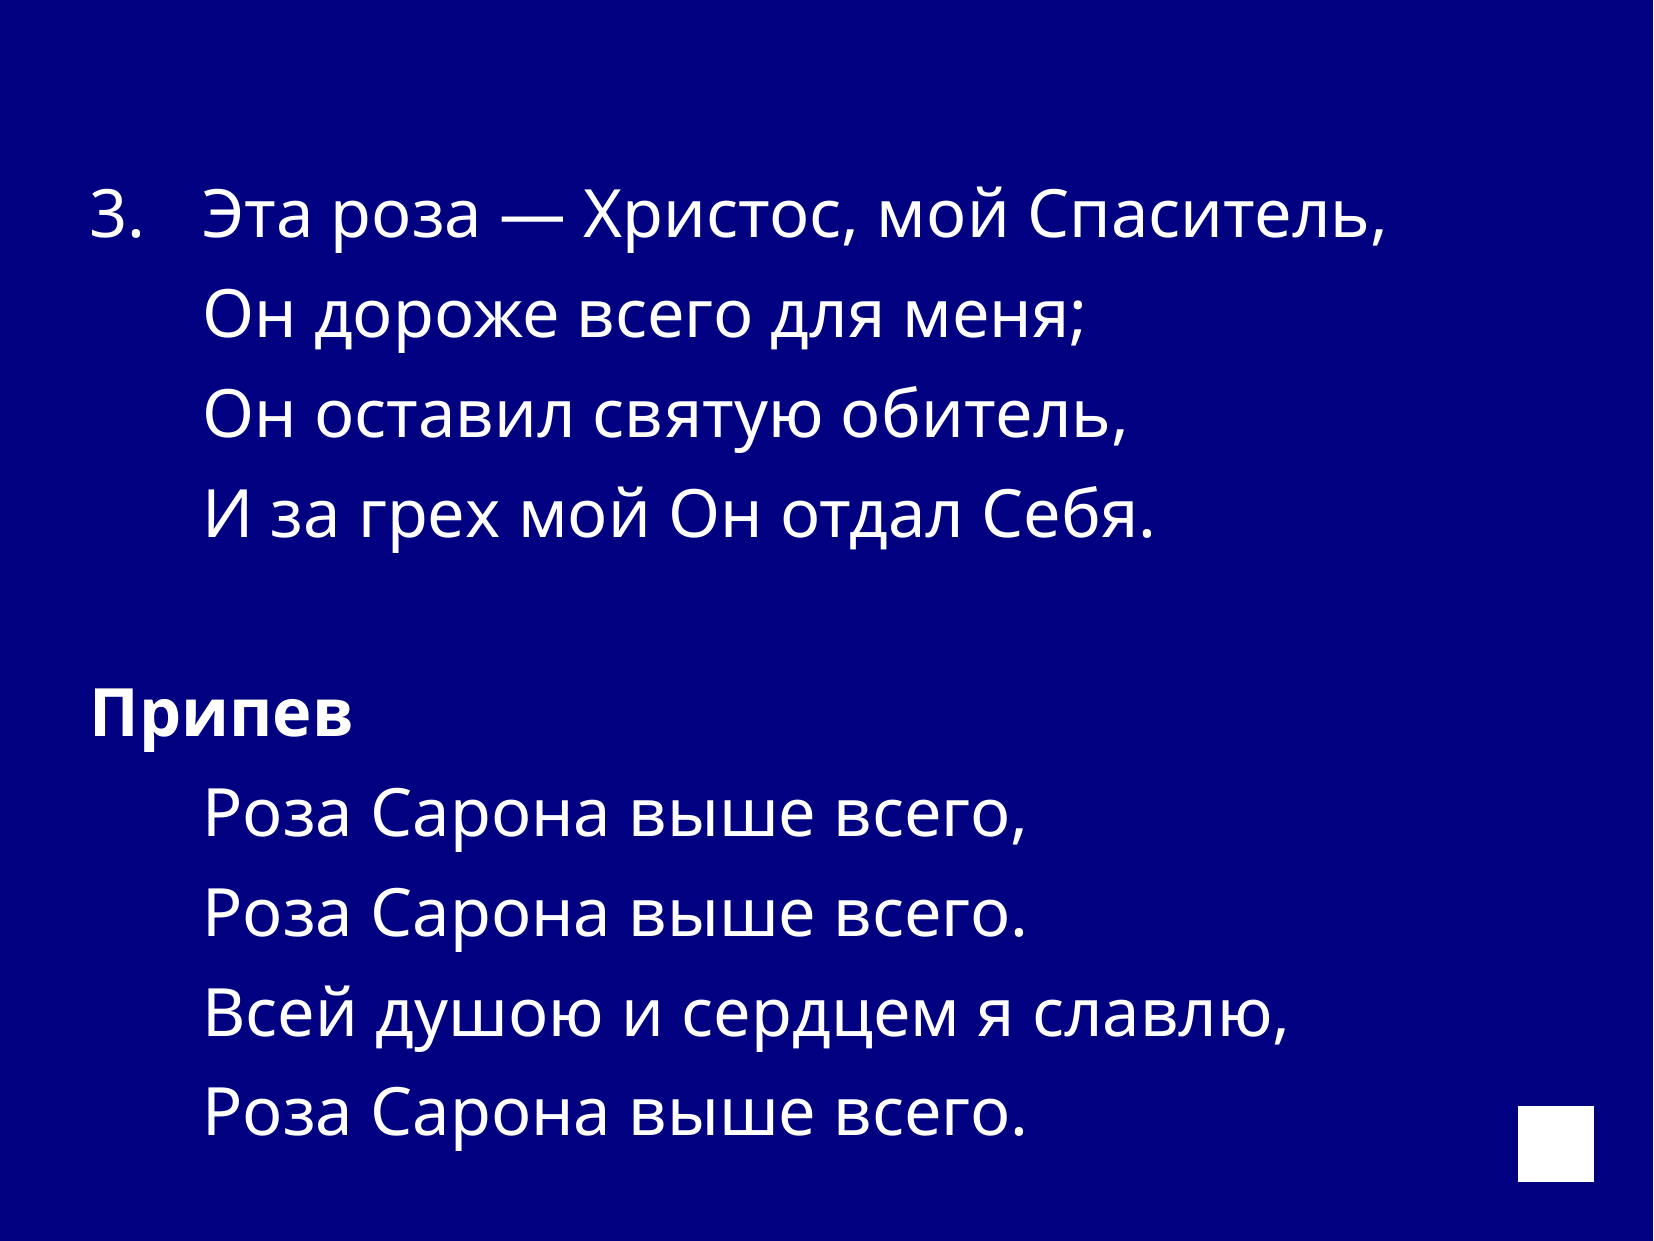

3.	Эта роза — Христос, мой Спаситель,
	Он дороже всего для меня;
	Он оставил святую обитель,
	И за грех мой Он отдал Себя.
Припев
	Роза Сарона выше всего,
	Роза Сарона выше всего.
	Всей душою и сердцем я славлю,
	Роза Сарона выше всего.